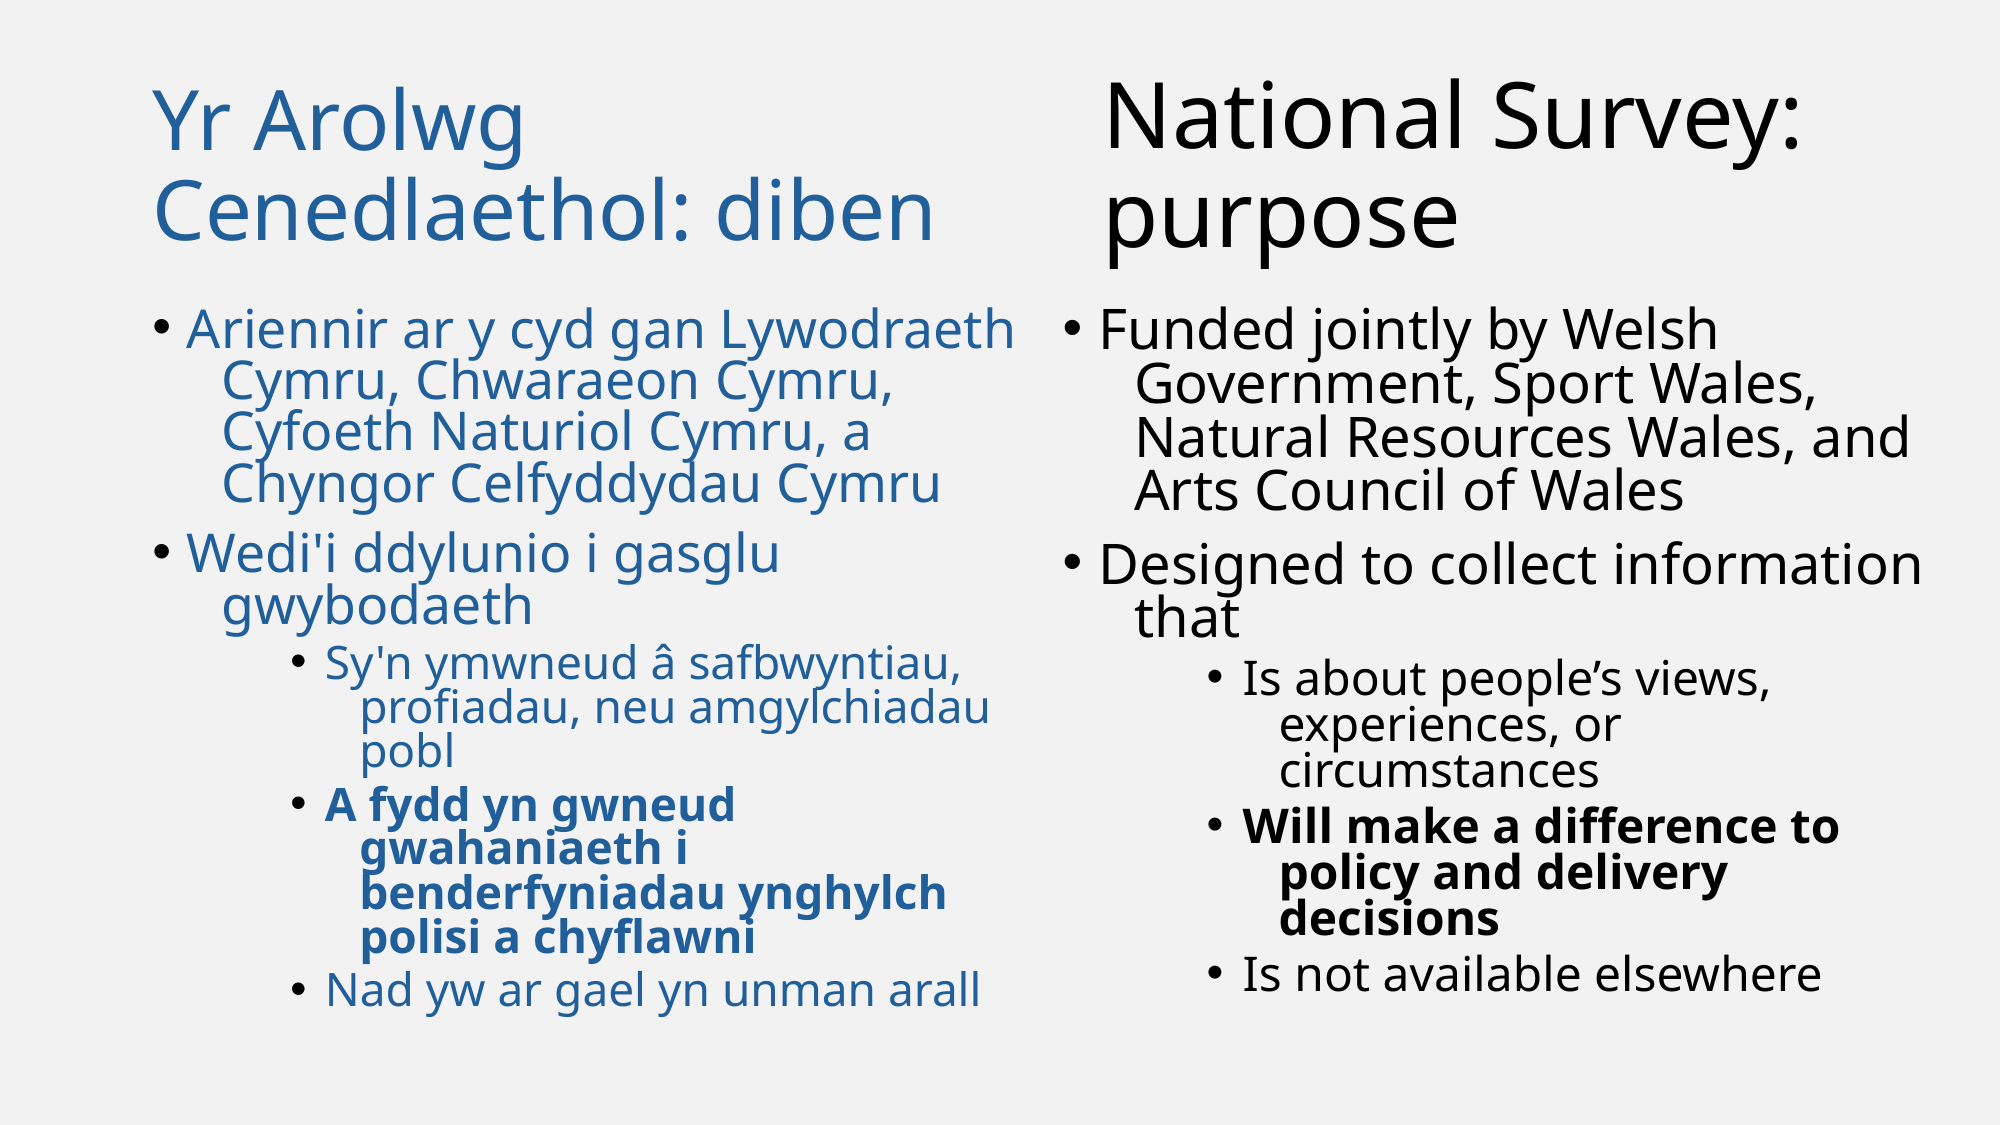

Yr Arolwg Cenedlaethol: diben
# National Survey: purpose
Ariennir ar y cyd gan Lywodraeth Cymru, Chwaraeon Cymru, Cyfoeth Naturiol Cymru, a Chyngor Celfyddydau Cymru
Wedi'i ddylunio i gasglu gwybodaeth
Sy'n ymwneud â safbwyntiau, profiadau, neu amgylchiadau pobl
A fydd yn gwneud gwahaniaeth i benderfyniadau ynghylch polisi a chyflawni
Nad yw ar gael yn unman arall
Funded jointly by Welsh Government, Sport Wales,
Natural Resources Wales, and Arts Council of Wales
Designed to collect information that
Is about people’s views, experiences, or circumstances
Will make a difference to policy and delivery decisions
Is not available elsewhere